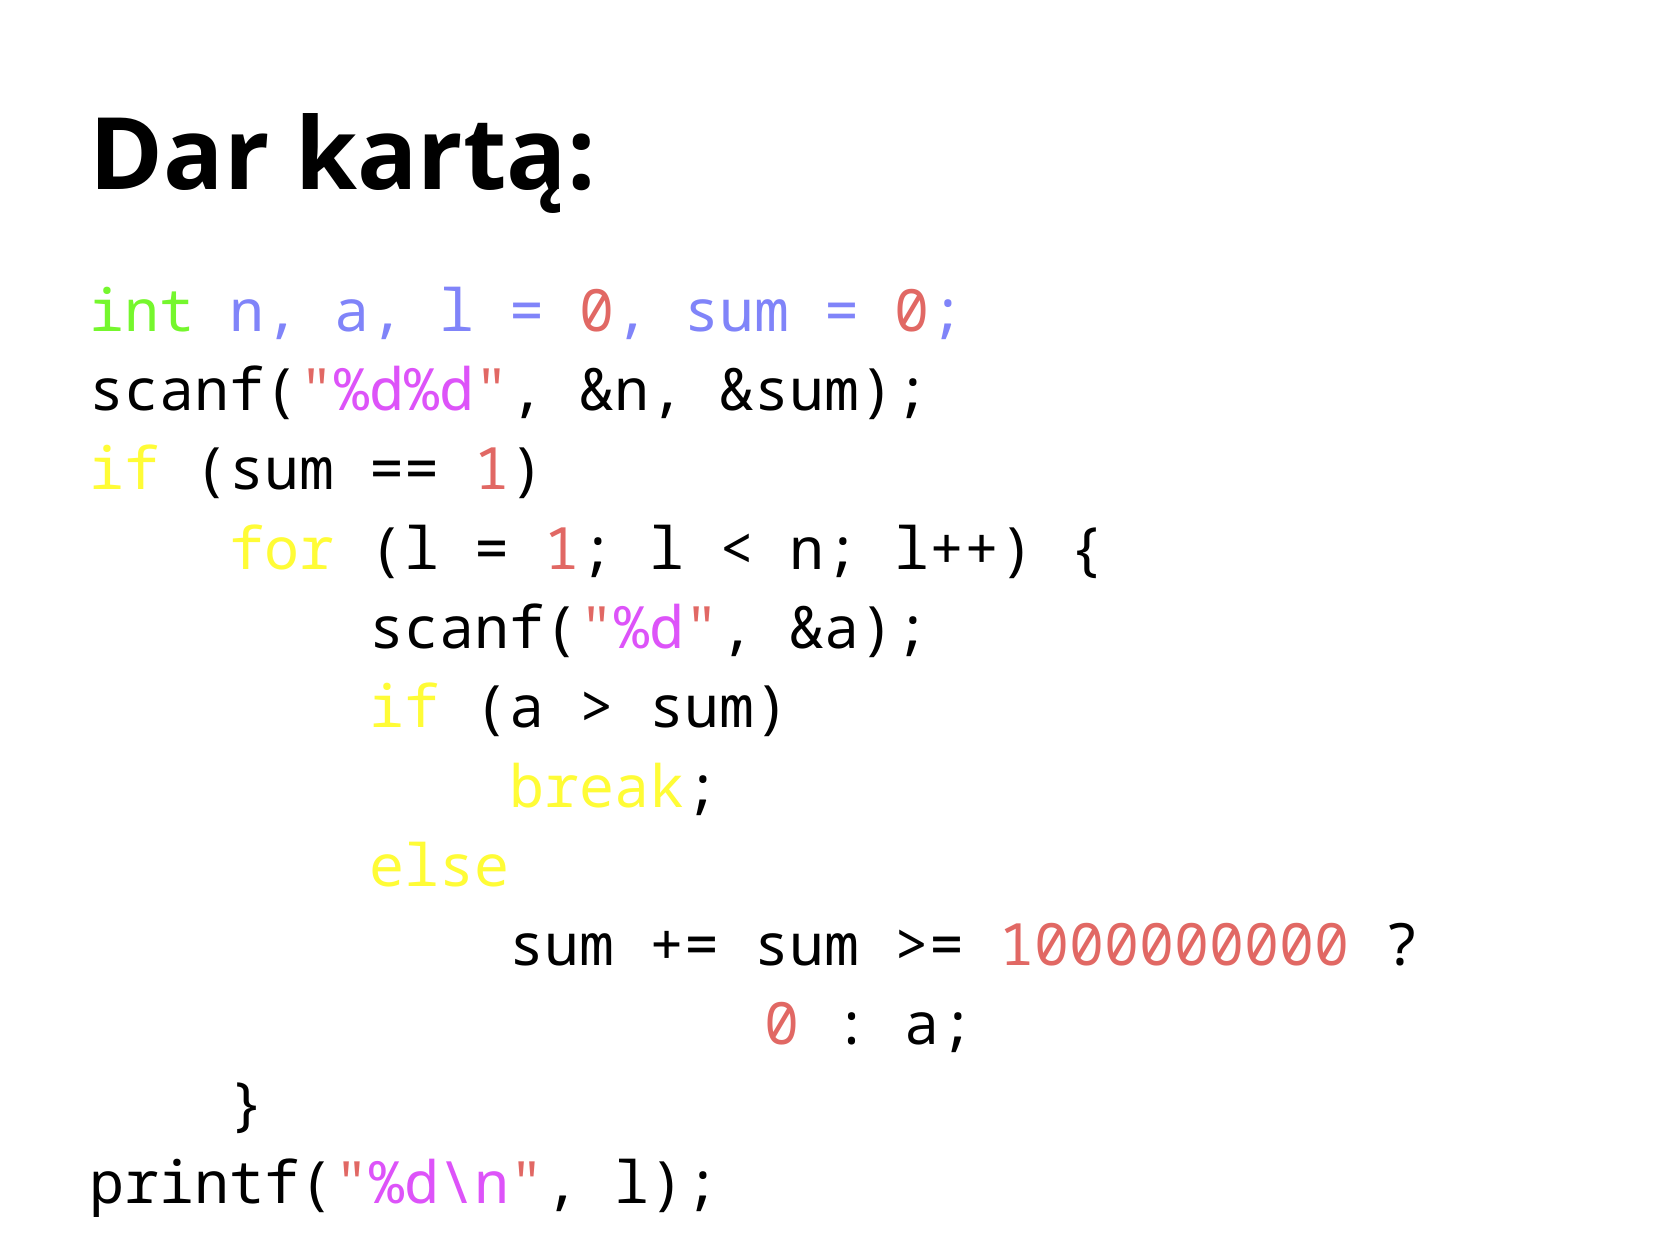

Dar kartą:
int n, a, l = 0, sum = 0;
scanf("%d%d", &n, &sum);
if (sum == 1)
 for (l = 1; l < n; l++) {
 scanf("%d", &a);
 if (a > sum)
 break;
 else
 sum += sum >= 1000000000 ?
									0 : a;
 }
printf("%d\n", l);